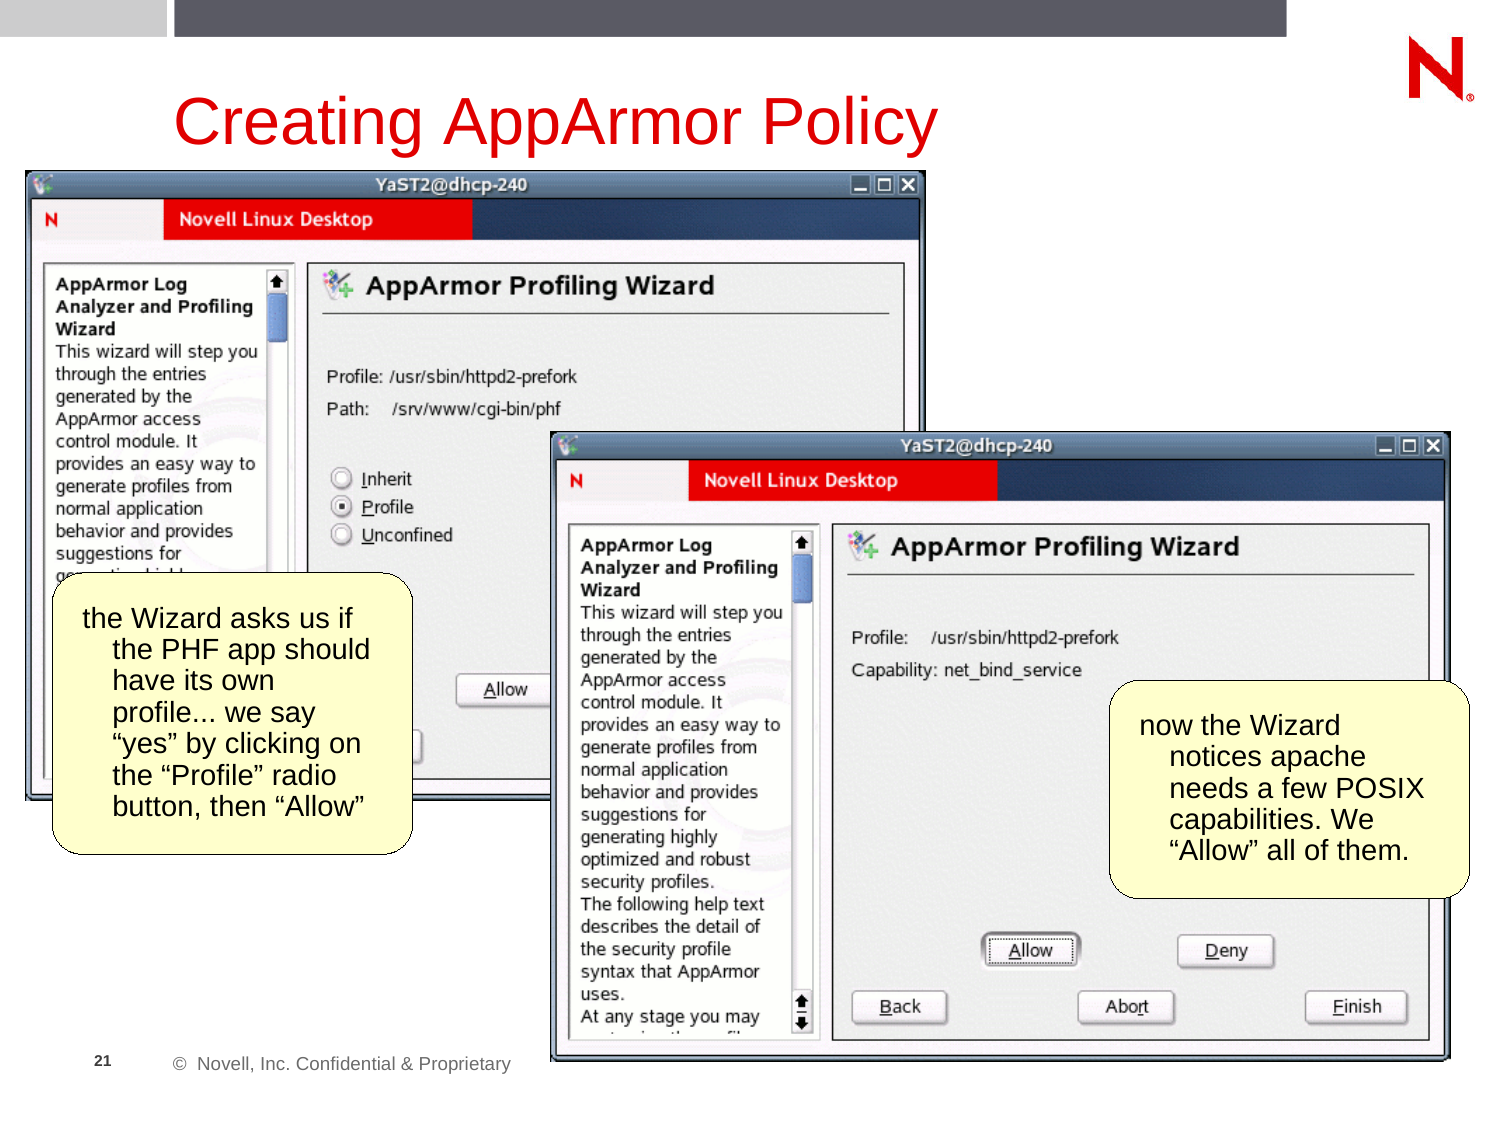

# Creating AppArmor Policy
the Wizard asks us if the PHF app should have its own profile... we say “yes” by clicking on the “Profile” radio button, then “Allow”
now the Wizard notices apache needs a few POSIX capabilities. We “Allow” all of them.